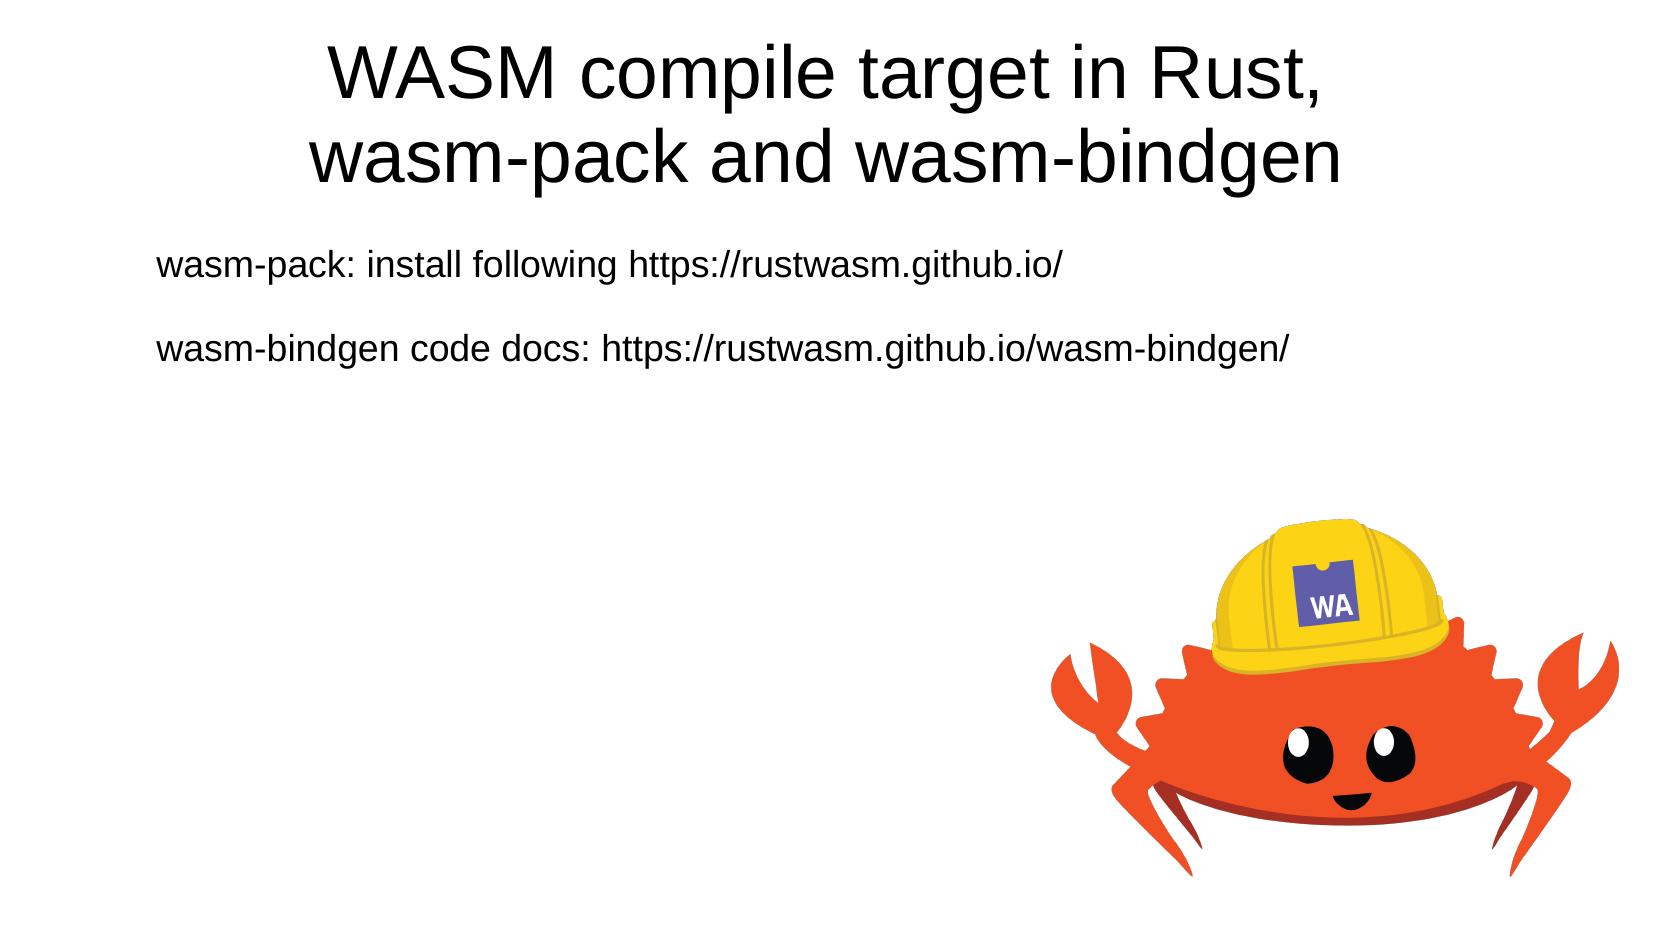

# WASM compile target in Rust, wasm-pack and wasm-bindgen
wasm-pack: install following https://rustwasm.github.io/
wasm-bindgen code docs: https://rustwasm.github.io/wasm-bindgen/